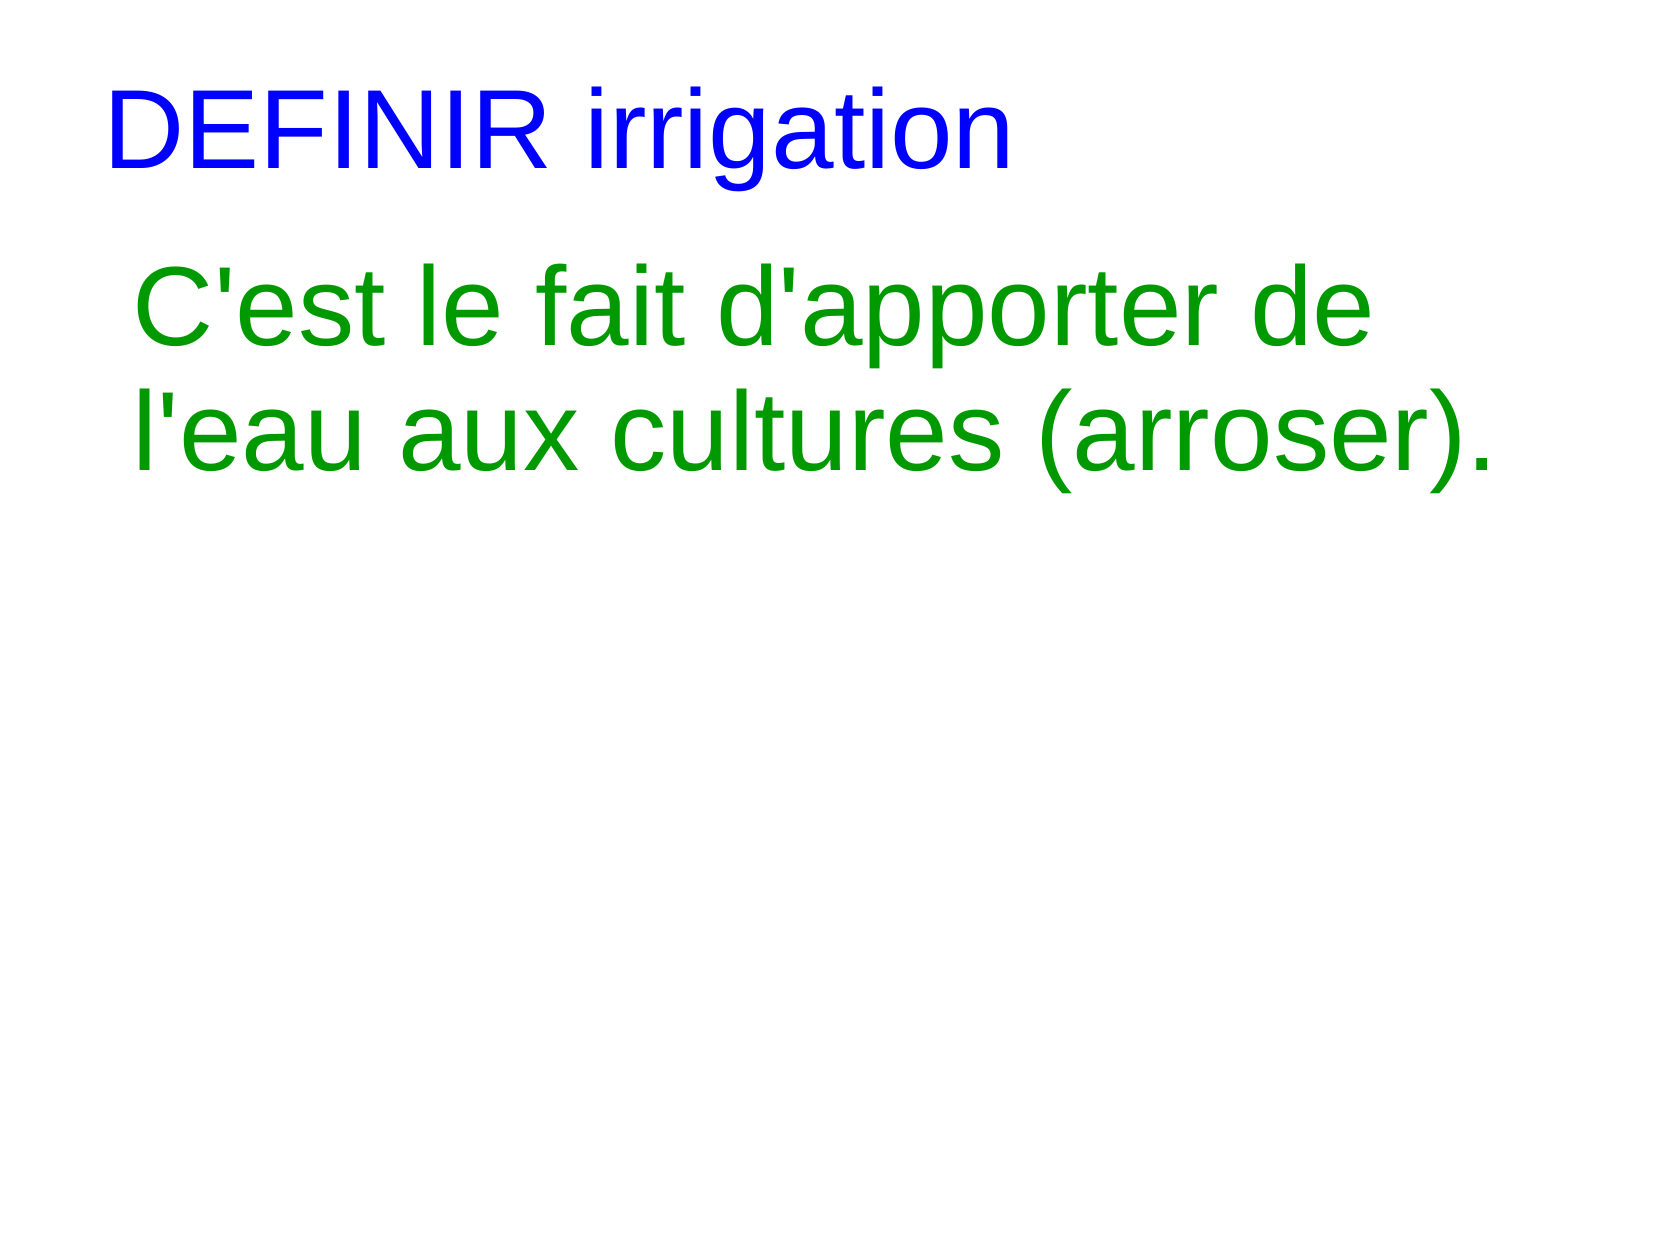

DEFINIR irrigation
C'est le fait d'apporter de l'eau aux cultures (arroser).